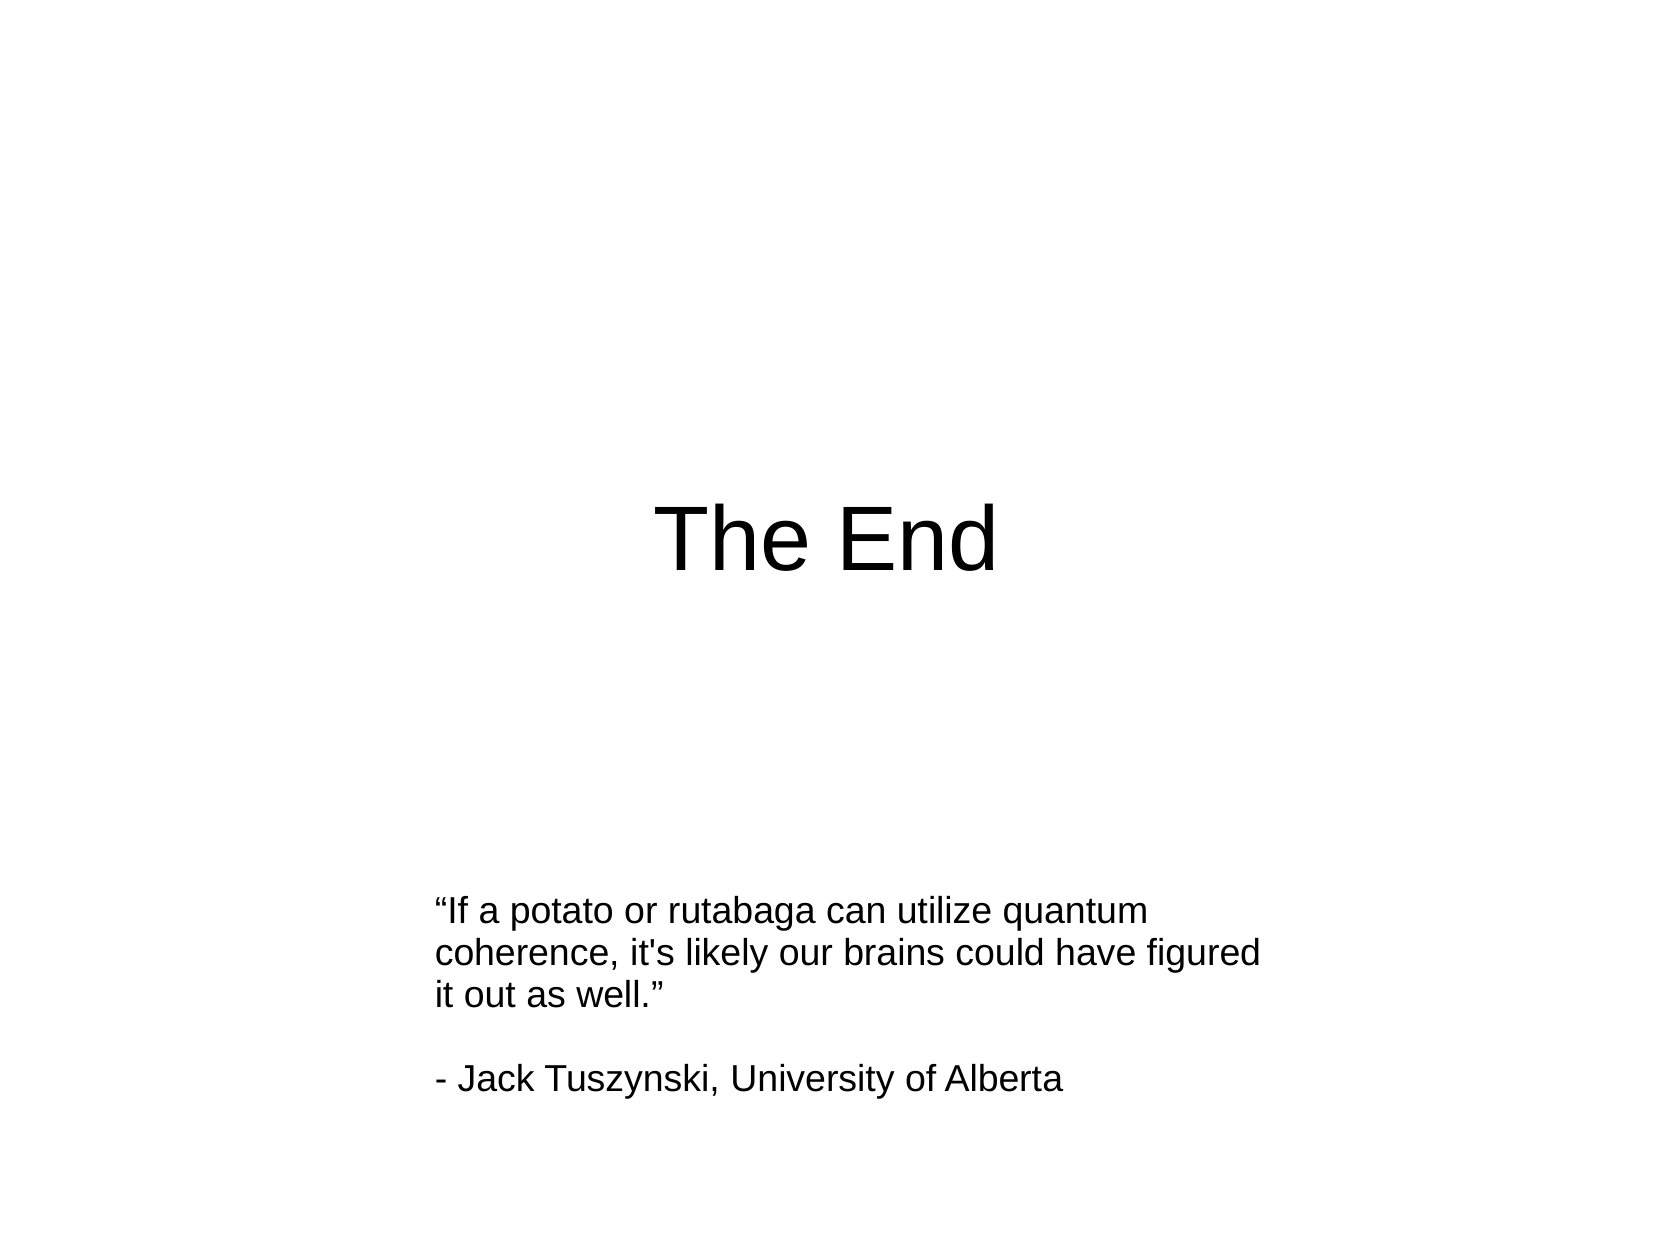

# The End
“If a potato or rutabaga can utilize quantum coherence, it's likely our brains could have figured it out as well.”
- Jack Tuszynski, University of Alberta